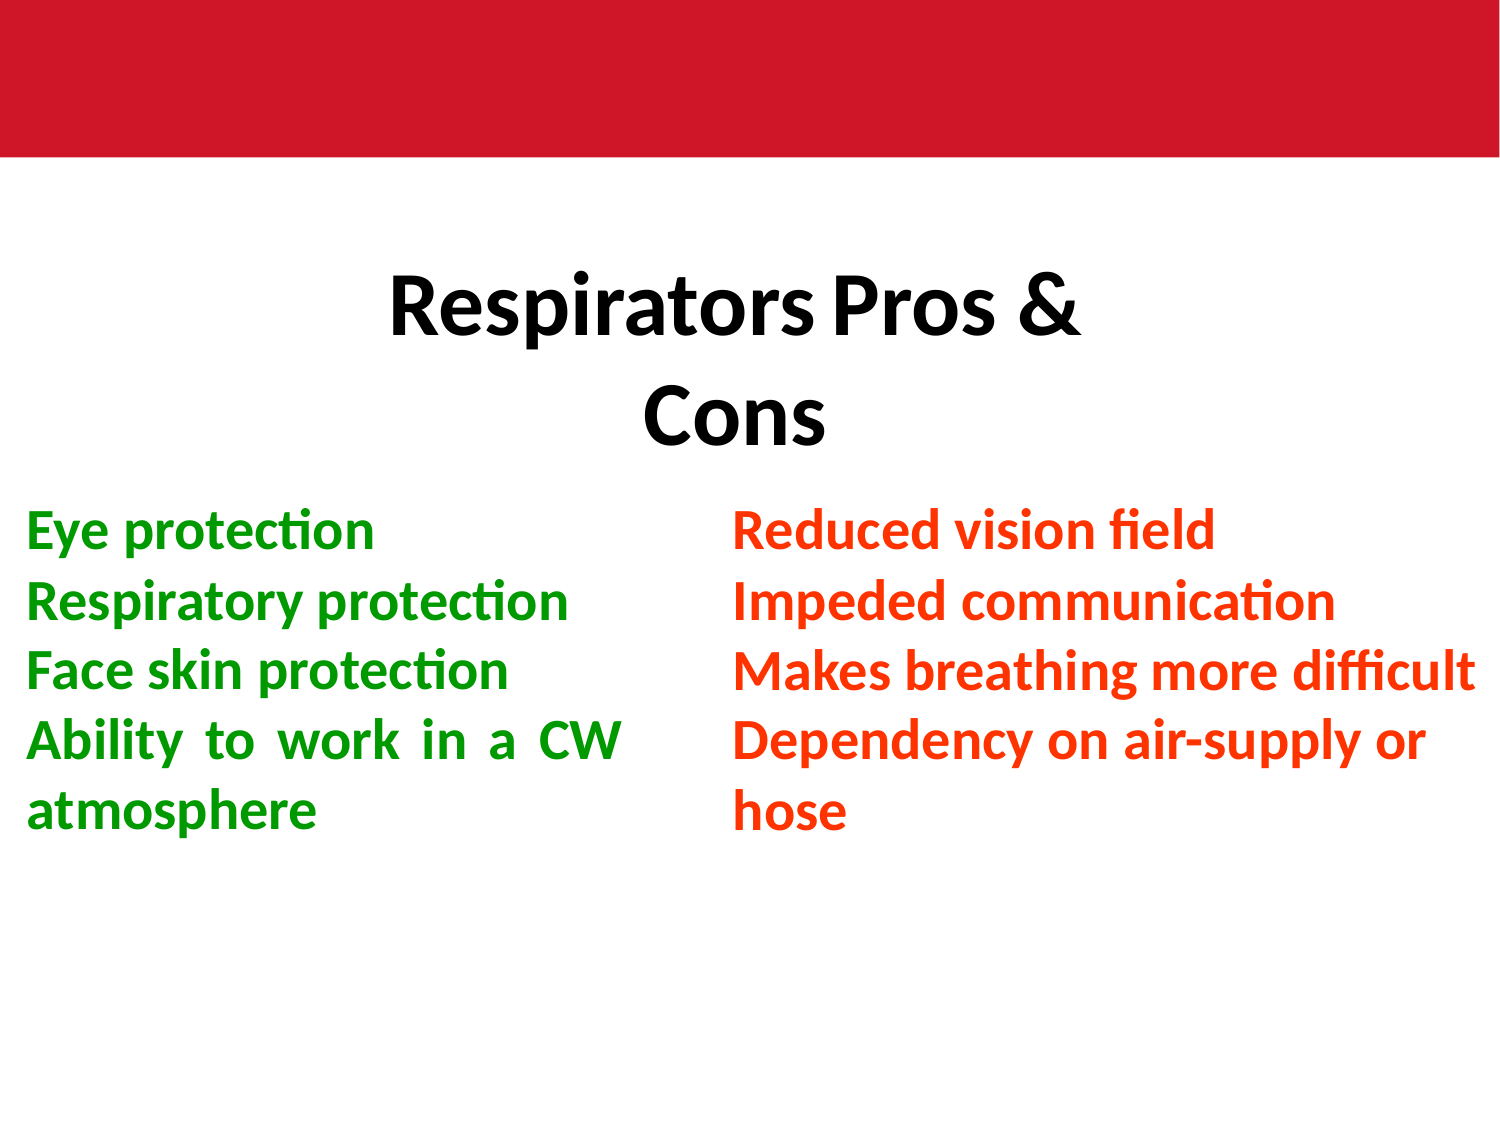

Respirators	Pros & Cons
Eye protection
Respiratory protection
Face skin protection
Ability to work in a CW atmosphere
Reduced vision field
Impeded communication
Makes breathing more difficult
Dependency on air-supply or hose
DATE